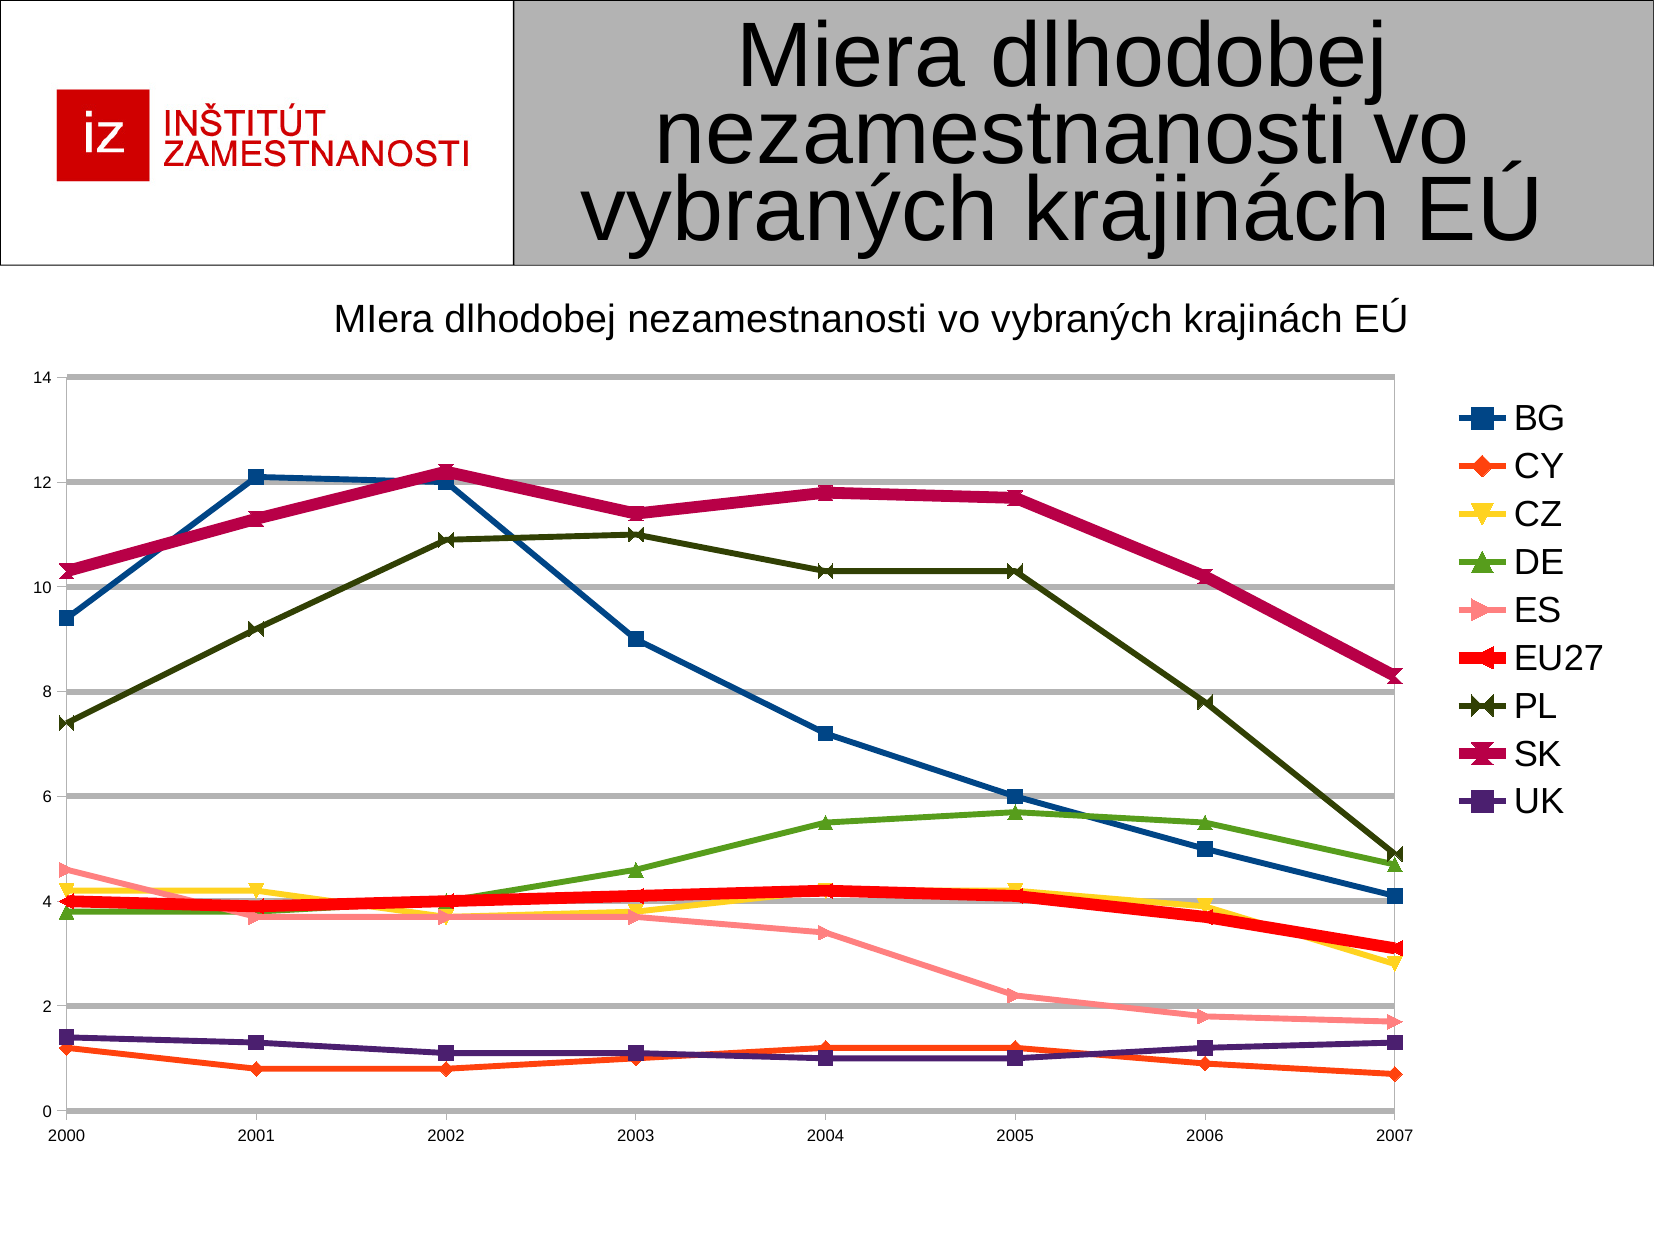

# Miera dlhodobej nezamestnanosti vo vybraných krajinách EÚ
### Chart: MIera dlhodobej nezamestnanosti vo vybraných krajinách EÚ
| Category | BG | CY | CZ | DE | ES | EU27 | PL | SK | UK |
|---|---|---|---|---|---|---|---|---|---|
| 2000 | 9.4 | 1.2 | 4.2 | 3.8 | 4.6 | 4.0 | 7.4 | 10.3 | 1.4 |
| 2001 | 12.1 | 0.8 | 4.2 | 3.8 | 3.7 | 3.9 | 9.2 | 11.3 | 1.3 |
| 2002 | 12.0 | 0.8 | 3.7 | 4.0 | 3.7 | 4.0 | 10.9 | 12.2 | 1.1 |
| 2003 | 9.0 | 1.0 | 3.8 | 4.6 | 3.7 | 4.1 | 11.0 | 11.4 | 1.1 |
| 2004 | 7.2 | 1.2 | 4.2 | 5.5 | 3.4 | 4.2 | 10.3 | 11.8 | 1.0 |
| 2005 | 6.0 | 1.2 | 4.2 | 5.7 | 2.2 | 4.1 | 10.3 | 11.7 | 1.0 |
| 2006 | 5.0 | 0.9 | 3.9 | 5.5 | 1.8 | 3.7 | 7.8 | 10.2 | 1.2 |
| 2007 | 4.1 | 0.7 | 2.8 | 4.7 | 1.7 | 3.1 | 4.9 | 8.3 | 1.3 |